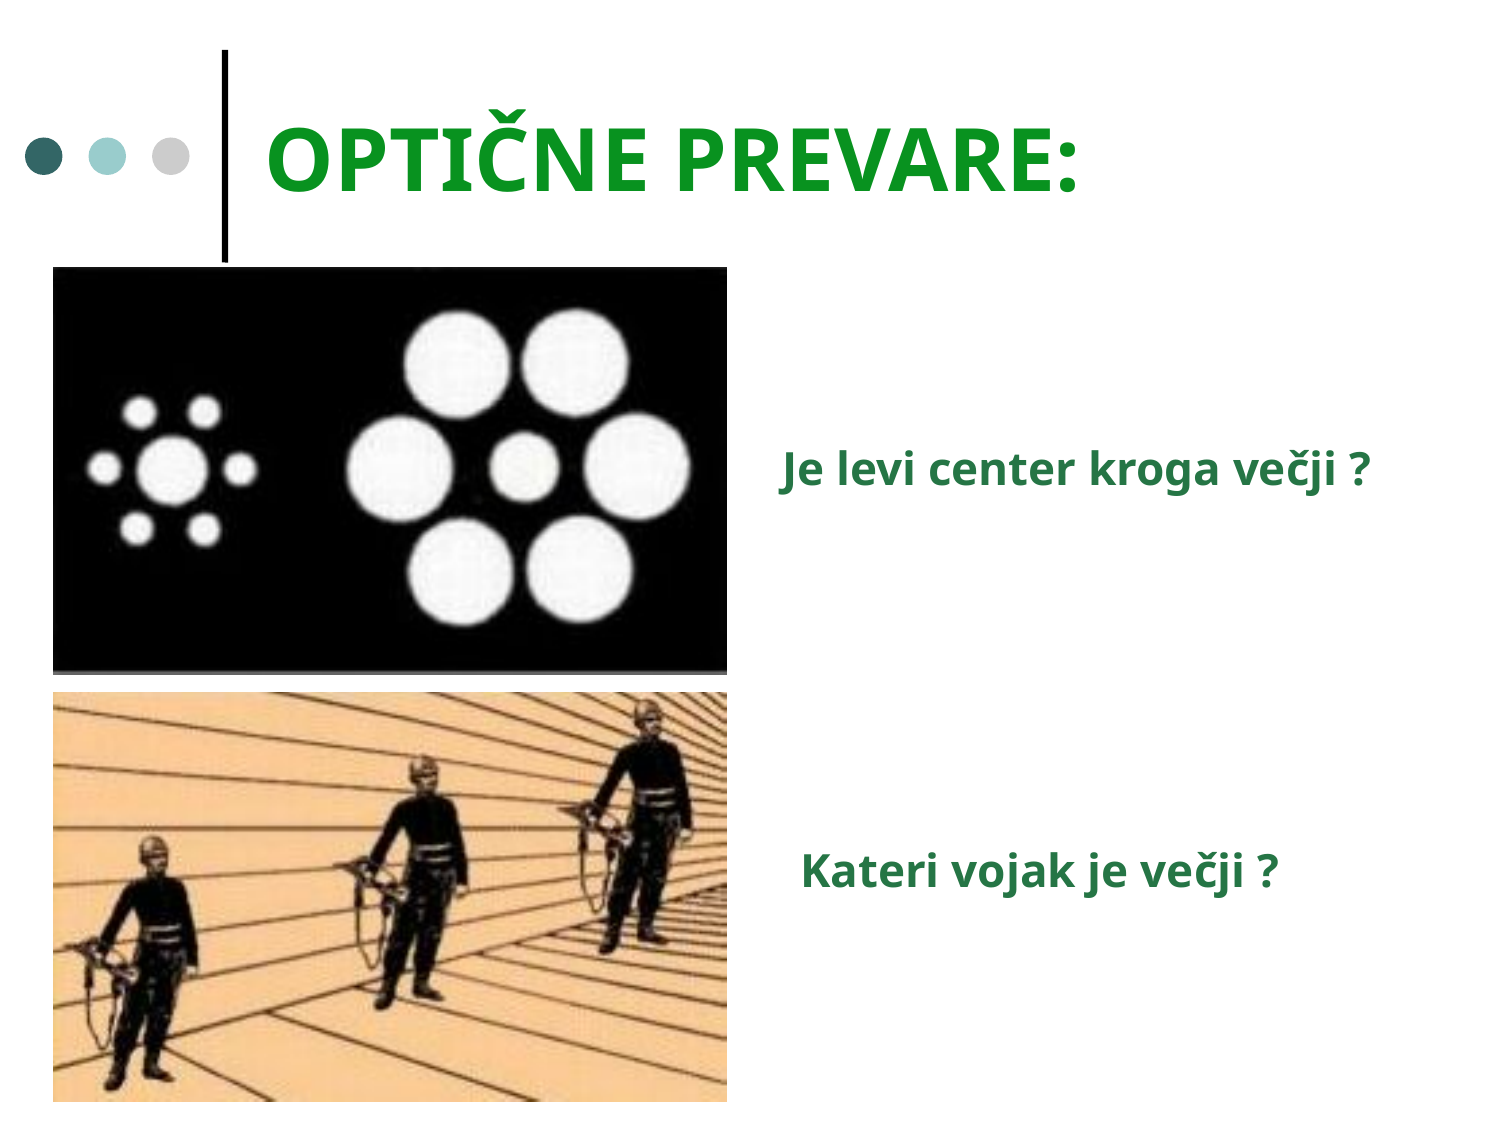

# OPTIČNE PREVARE:
Je levi center kroga večji ?
Kateri vojak je večji ?